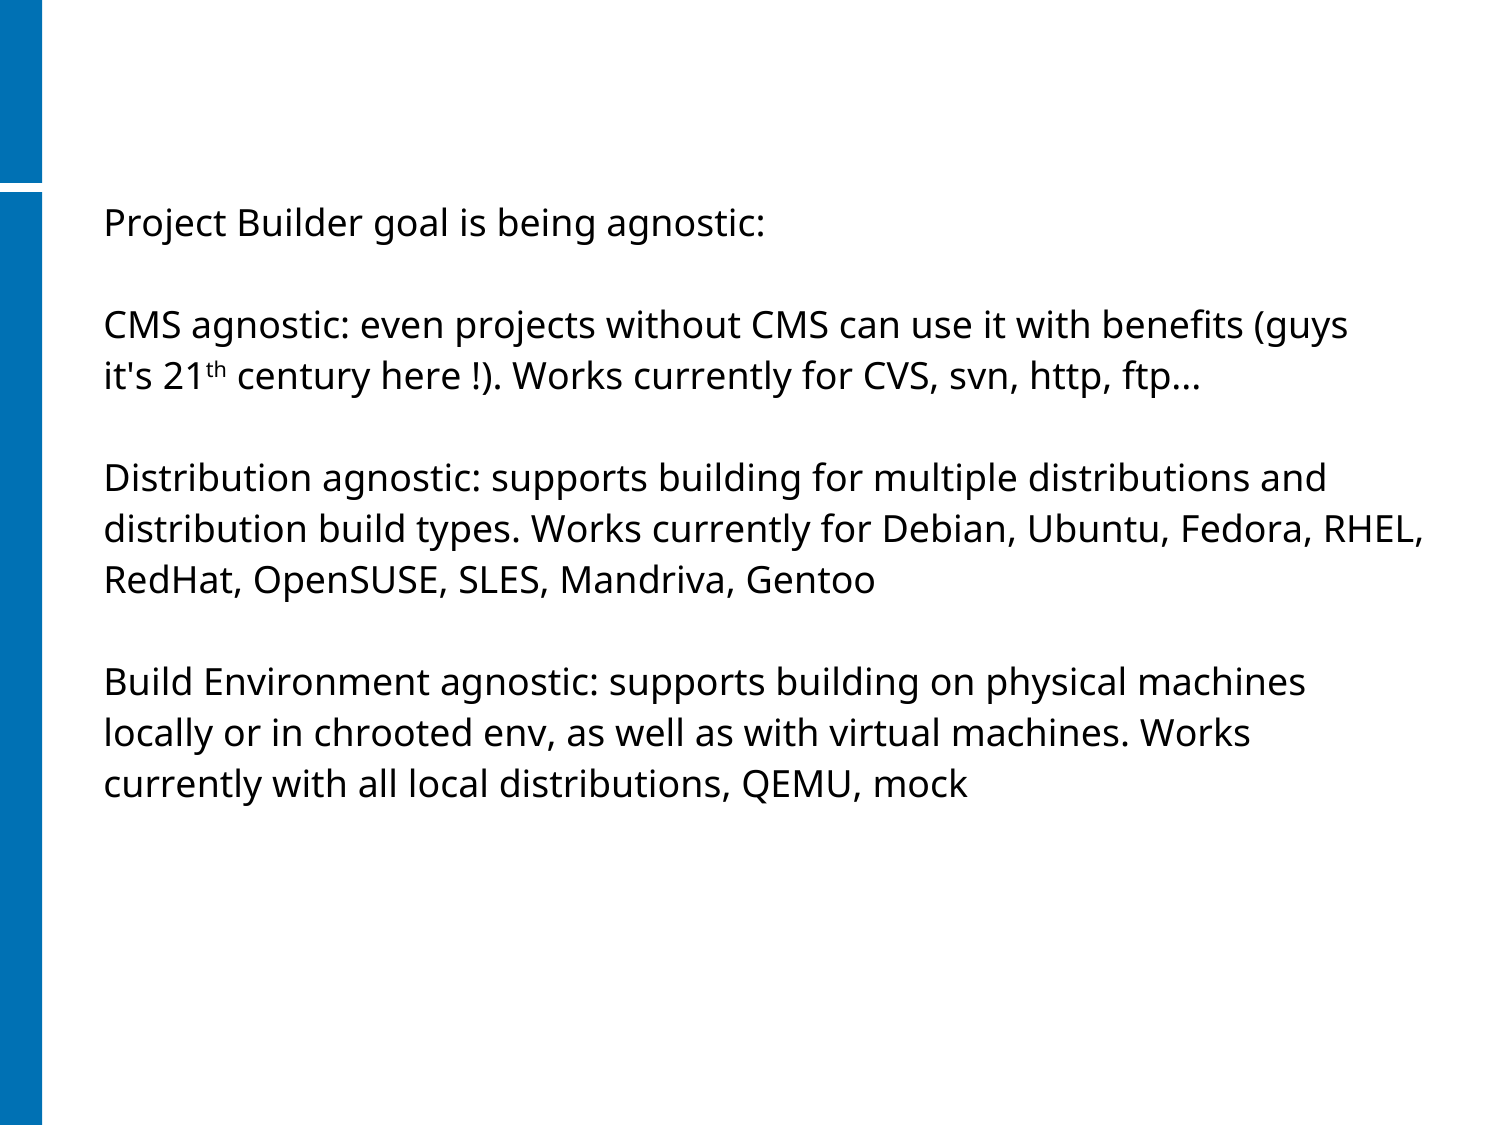

Project Builder goal is being agnostic:
CMS agnostic: even projects without CMS can use it with benefits (guys
it's 21th century here !). Works currently for CVS, svn, http, ftp...
Distribution agnostic: supports building for multiple distributions and
distribution build types. Works currently for Debian, Ubuntu, Fedora, RHEL,
RedHat, OpenSUSE, SLES, Mandriva, Gentoo
Build Environment agnostic: supports building on physical machines
locally or in chrooted env, as well as with virtual machines. Works
currently with all local distributions, QEMU, mock